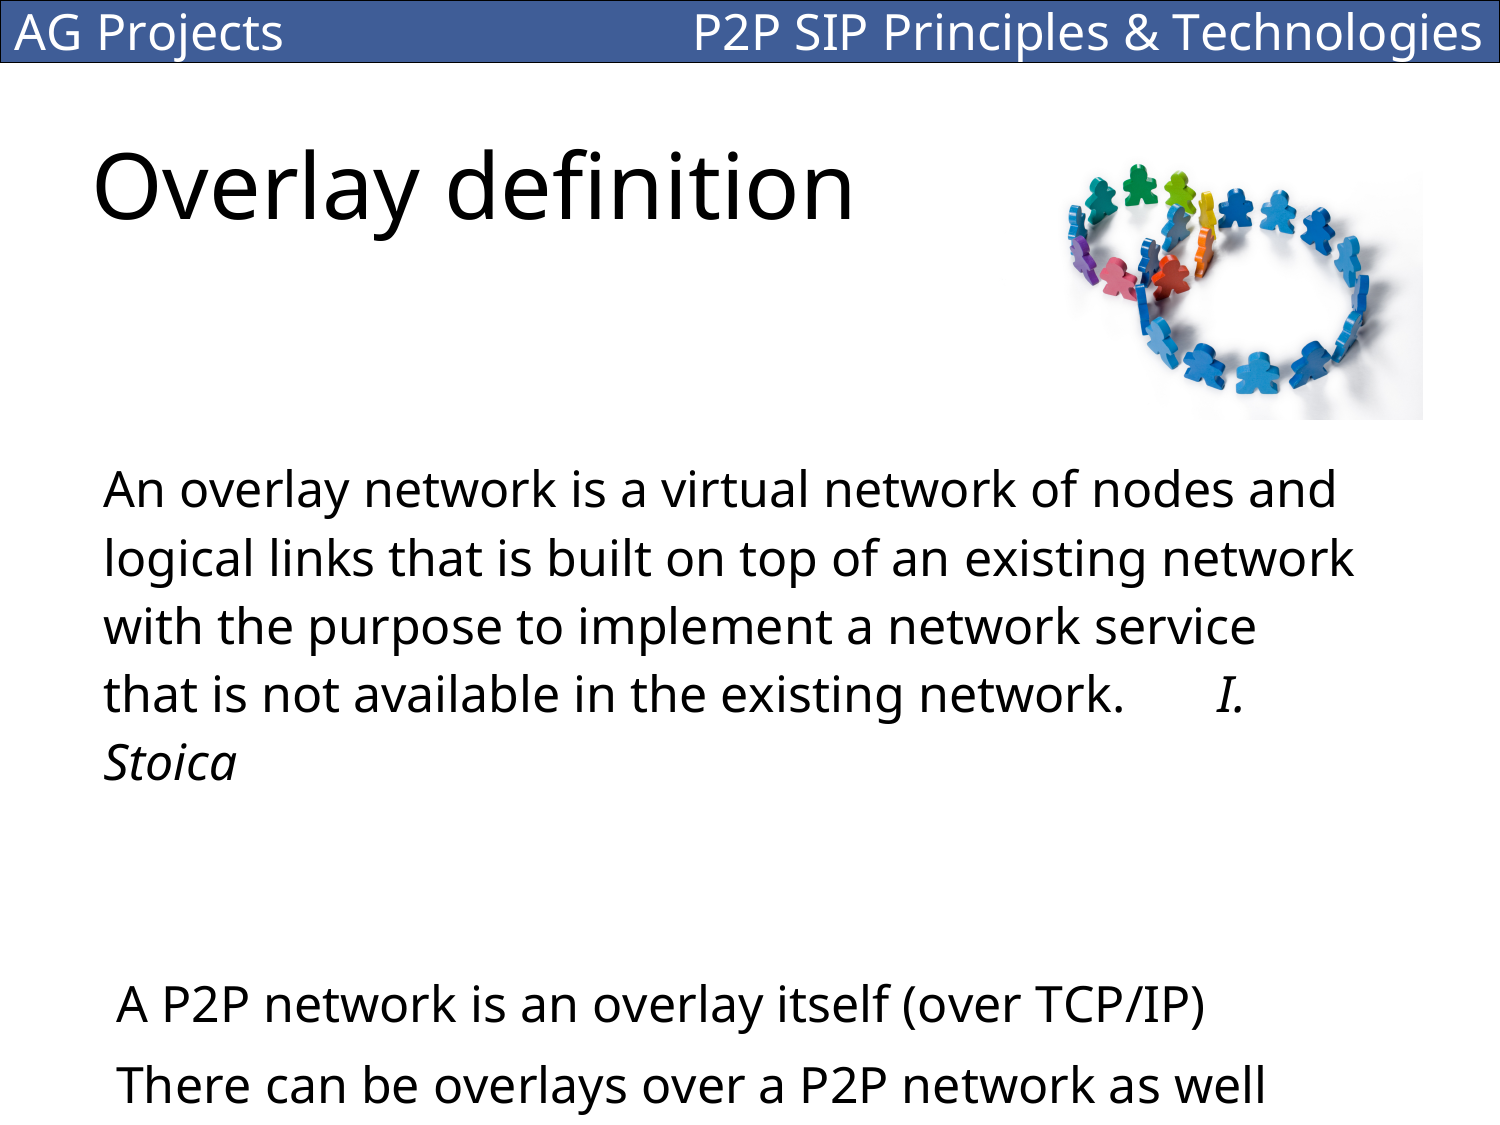

Overlay definition
An overlay network is a virtual network of nodes and logical links that is built on top of an existing network with the purpose to implement a network service that is not available in the existing network. I. Stoica
 A P2P network is an overlay itself (over TCP/IP)
 There can be overlays over a P2P network as well